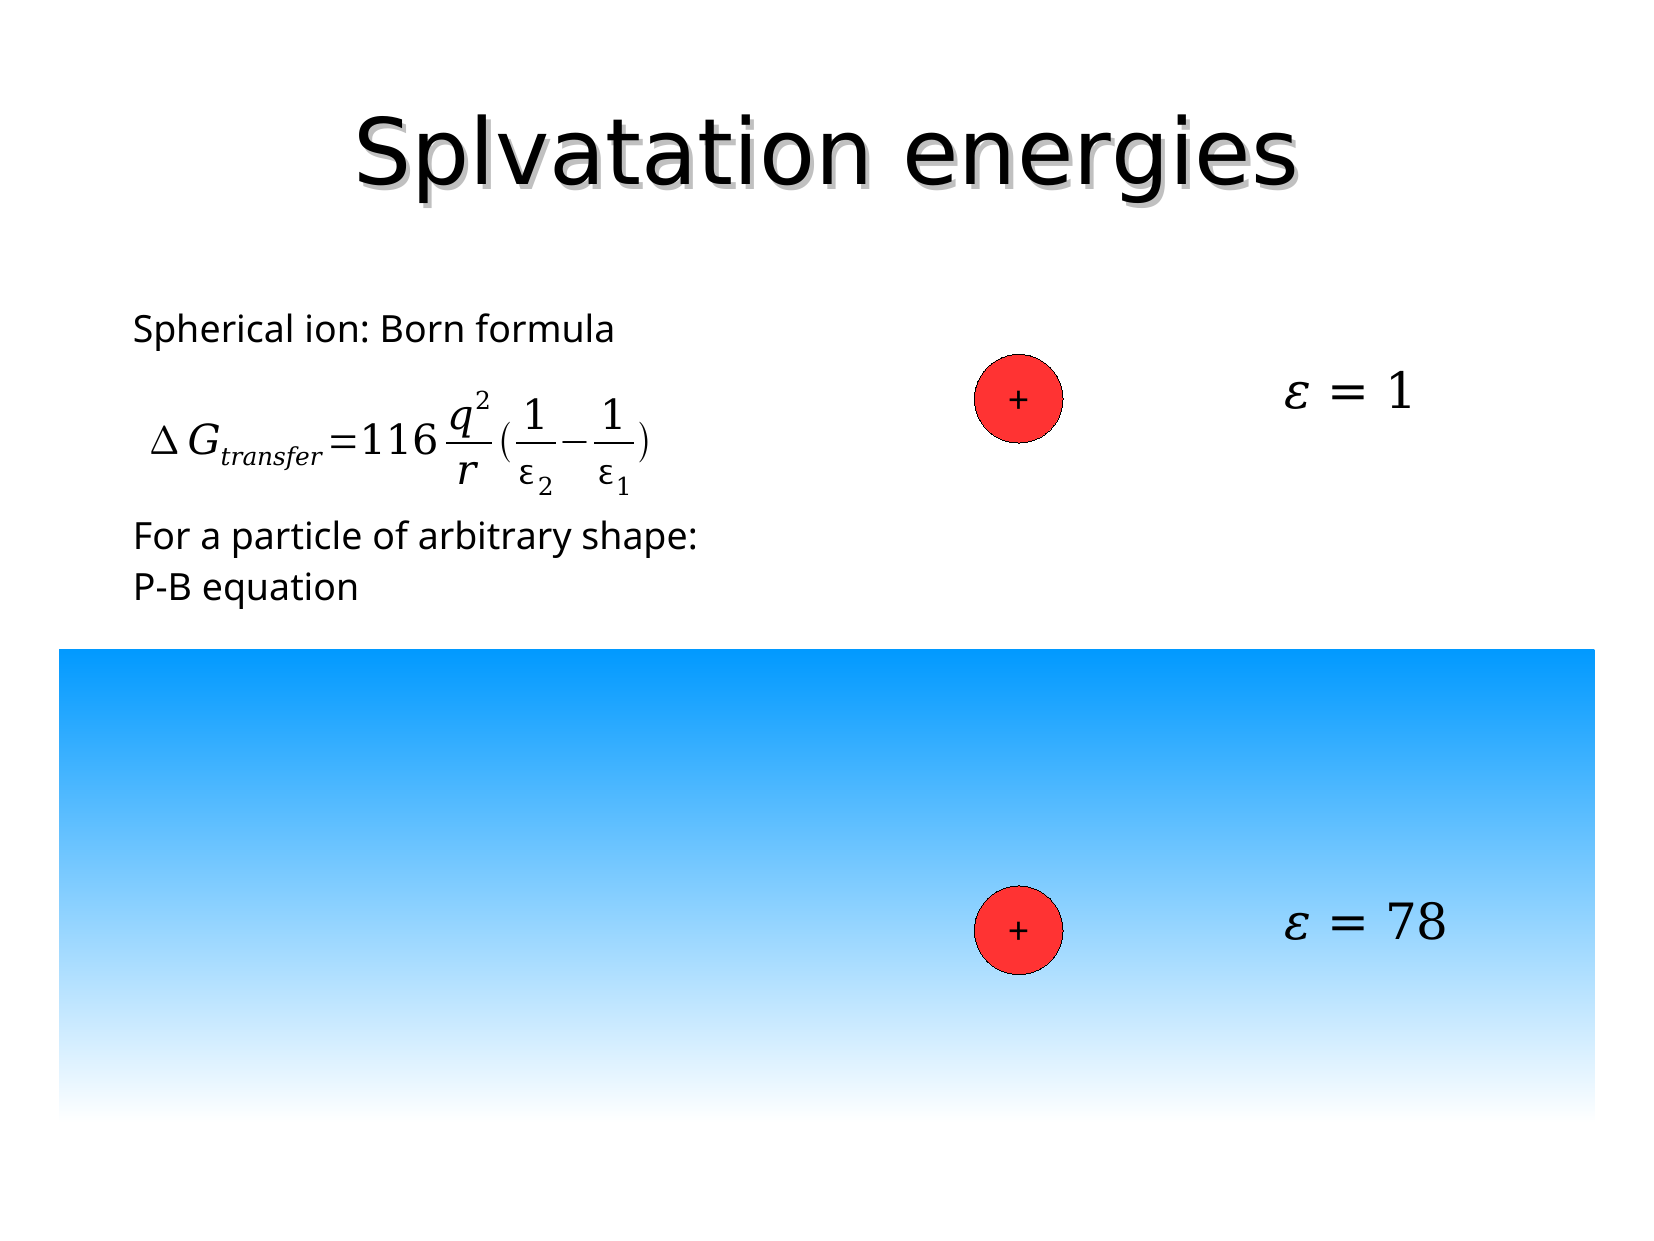

# Splvatation energies
Spherical ion: Born formula
+
ε = 1
For a particle of arbitrary shape:
P-B equation
+
ε = 78